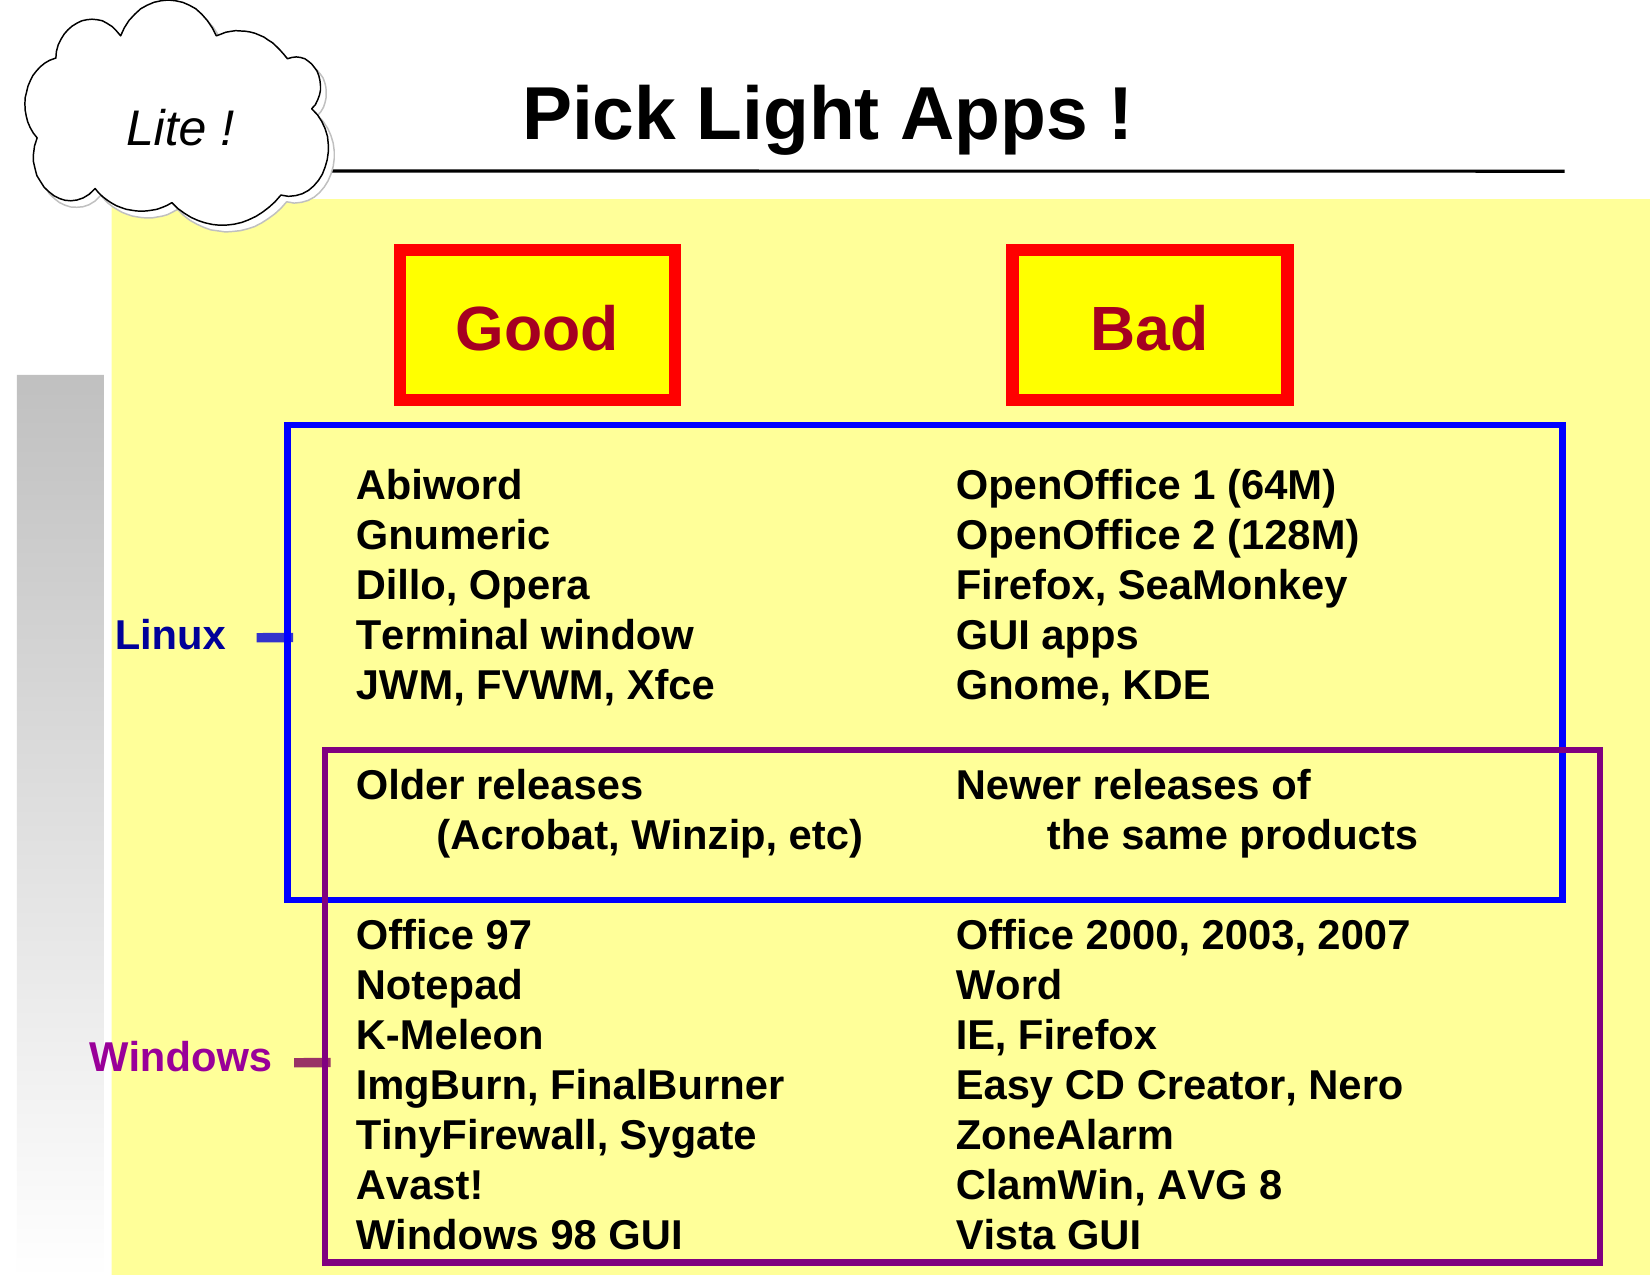

Pick Light Apps !
Lite !
Good
Bad
Abiword			OpenOffice 1 (64M)
Gnumeric			OpenOffice 2 (128M)
Dillo, Opera			Firefox, SeaMonkey
Terminal window		GUI apps
JWM, FVWM, Xfce		Gnome, KDE
Older releases			Newer releases of
 (Acrobat, Winzip, etc) the same products
Office 97			Office 2000, 2003, 2007
Notepad			Word
K-Meleon			IE, Firefox
ImgBurn, FinalBurner		Easy CD Creator, Nero
TinyFirewall, Sygate		ZoneAlarm
Avast!				ClamWin, AVG 8
Windows 98 GUI		Vista GUI
Linux
Windows